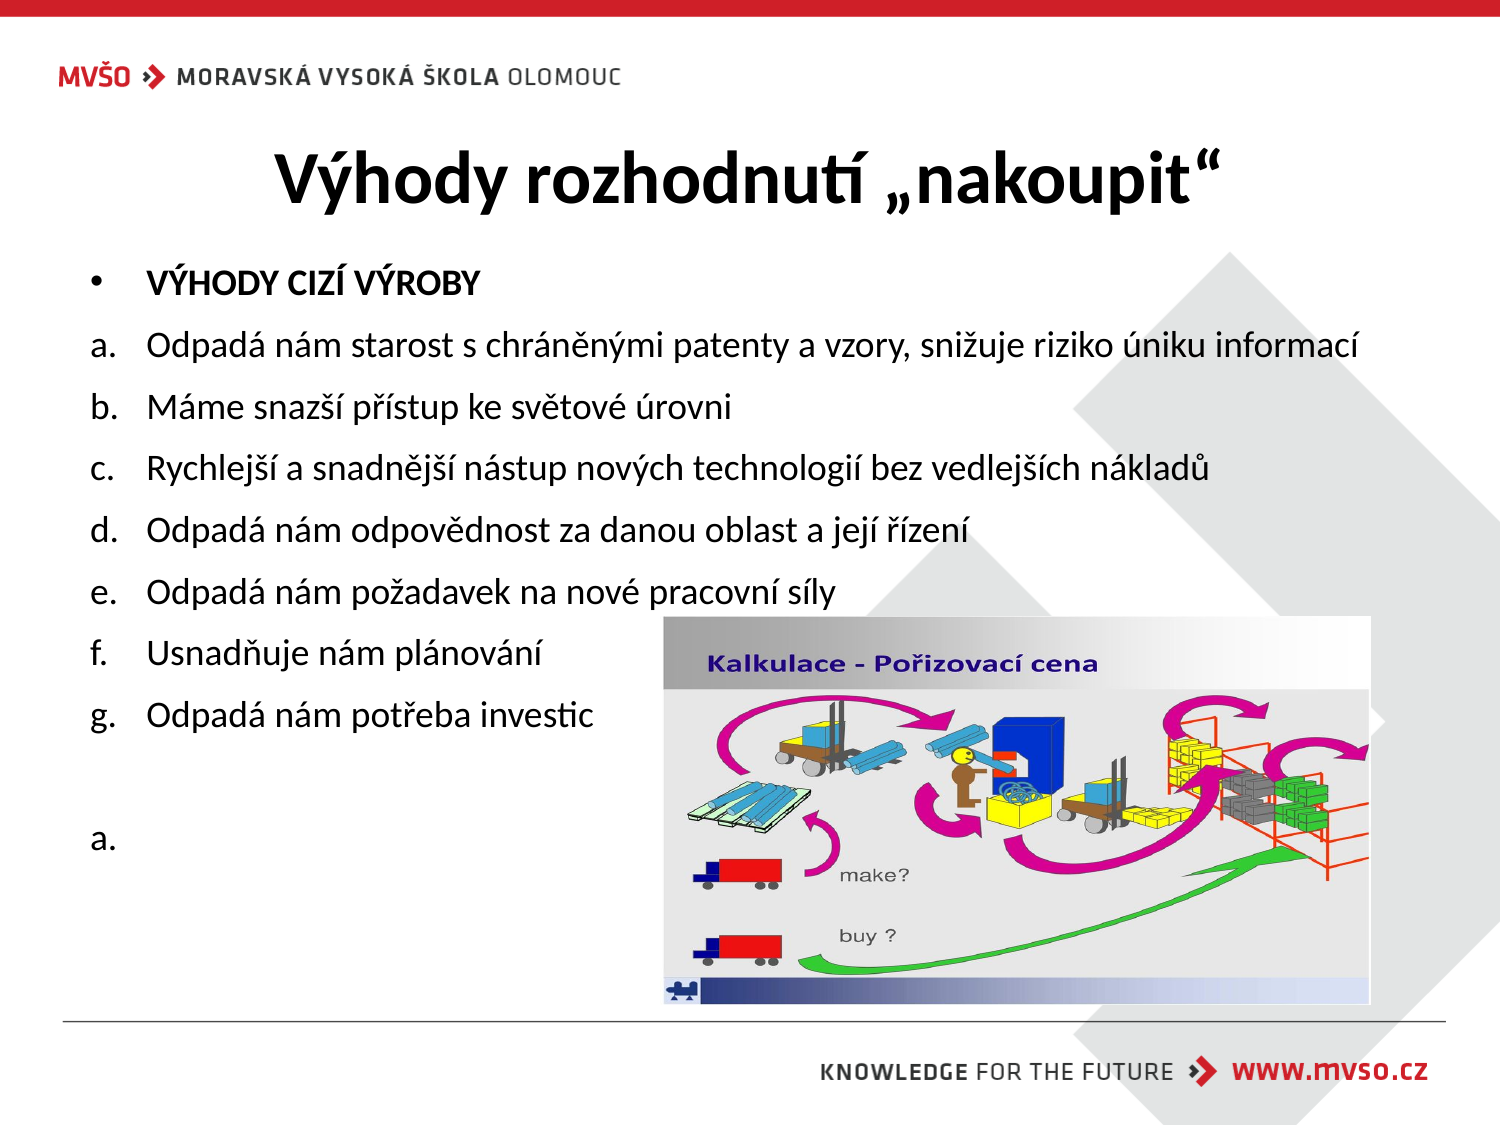

# Výhody rozhodnutí „nakoupit“
VÝHODY CIZÍ VÝROBY
Odpadá nám starost s chráněnými patenty a vzory, snižuje riziko úniku informací
Máme snazší přístup ke světové úrovni
Rychlejší a snadnější nástup nových technologií bez vedlejších nákladů
Odpadá nám odpovědnost za danou oblast a její řízení
Odpadá nám požadavek na nové pracovní síly
Usnadňuje nám plánování
Odpadá nám potřeba investic